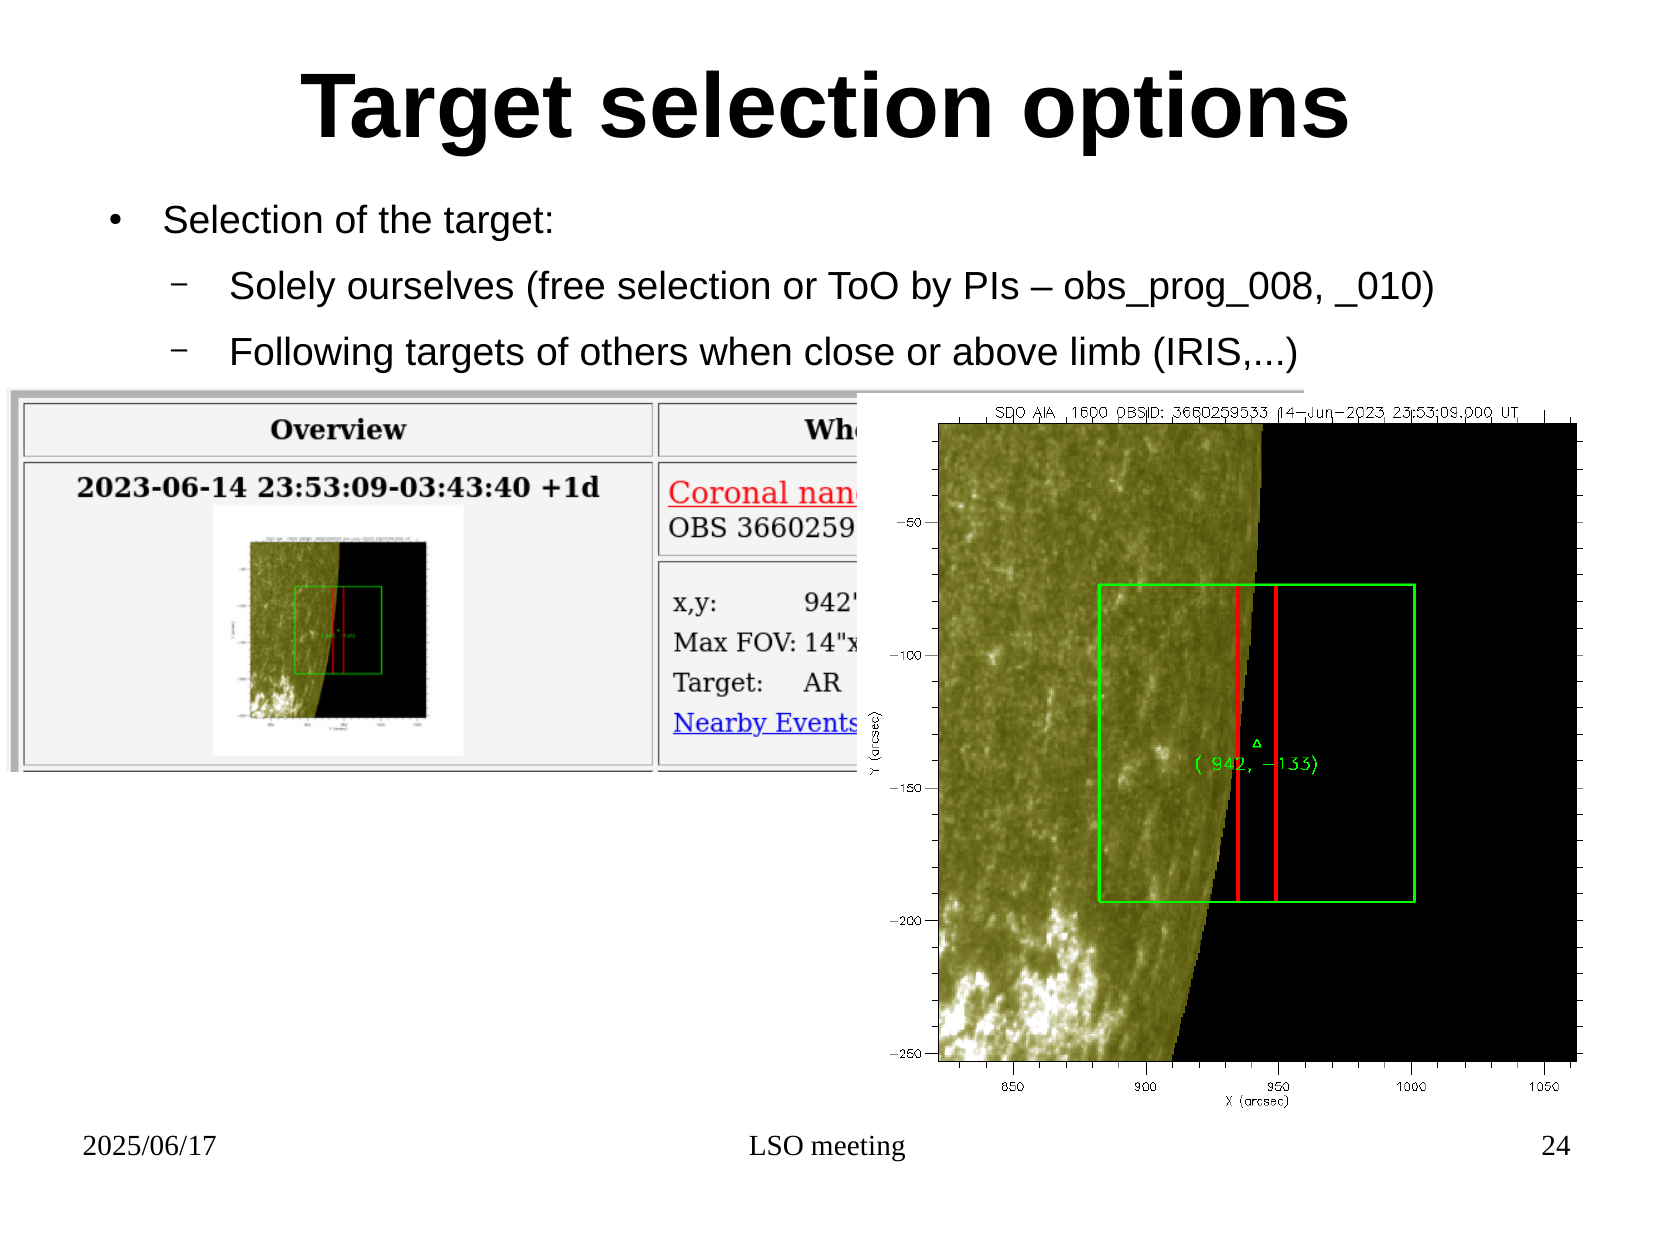

# Target selection options
Selection of the target:
Solely ourselves (free selection or ToO by PIs – obs_prog_008, _010)
Following targets of others when close or above limb (IRIS,...)
onsidering also the recommended targets sent by mailing lists to lso_observer@astro.sk:
Mmmotd@solar.physics.montana.edu: "MMmotd at solar.physics. montana.edu: a special-purpose list for transmission of the "message of the day" identifying the chosen Max Millennium program target, campaign, or observing program of the day; only campaign leaders and the Max Millennium Chief
2023/06/14 example: NOAA 13327 has now completely decayed. Low C-level activity continue from newly-emerged NOAA 13333 and an unnumbered region near the southeast limb. The unnumbered region shall be the new target region as it appears to be more dynamic than NOAA 13333 and may have an extended quadrupolar configuration. Further intermediate level activity possible over the next 24 hours as it rotates into view.
The approximate position of the target region on 14-Jun-2023 at 11:30 UT is: S20E81, ( -876", -325" )
2025/06/17
LSO meeting
24